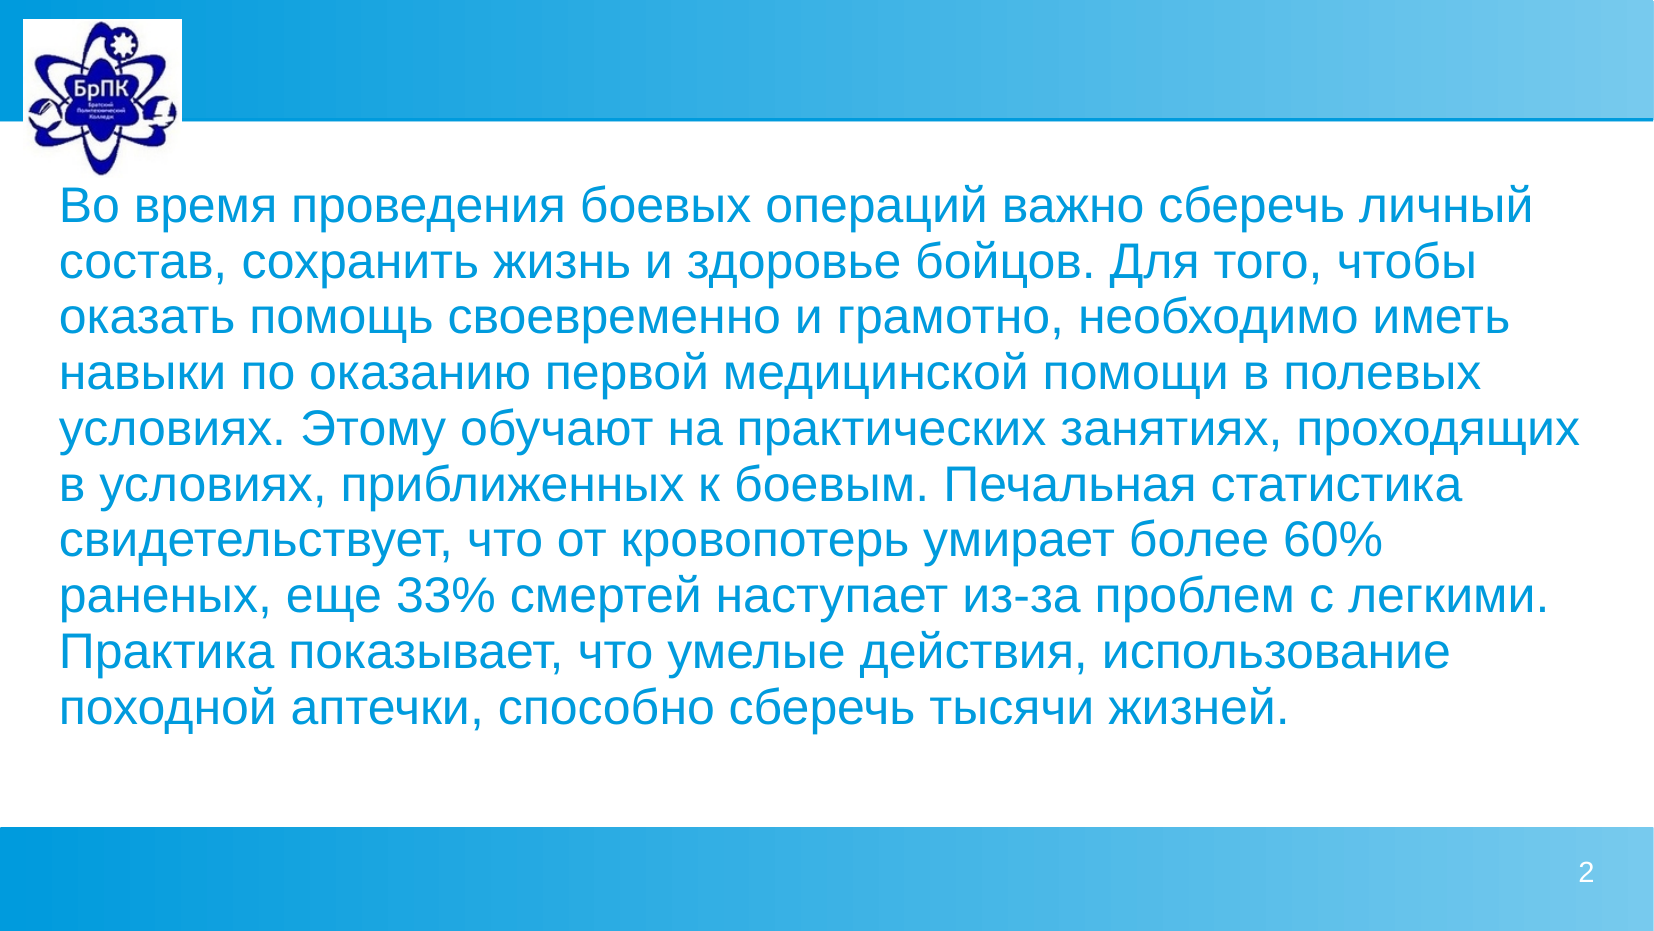

# Во время проведения боевых операций важно сберечь личный состав, сохранить жизнь и здоровье бойцов. Для того, чтобы оказать помощь своевременно и грамотно, необходимо иметь навыки по оказанию первой медицинской помощи в полевых условиях. Этому обучают на практических занятиях, проходящих в условиях, приближенных к боевым. Печальная статистика свидетельствует, что от кровопотерь умирает более 60% раненых, еще 33% смертей наступает из-за проблем с легкими. Практика показывает, что умелые действия, использование походной аптечки, способно сберечь тысячи жизней.
2